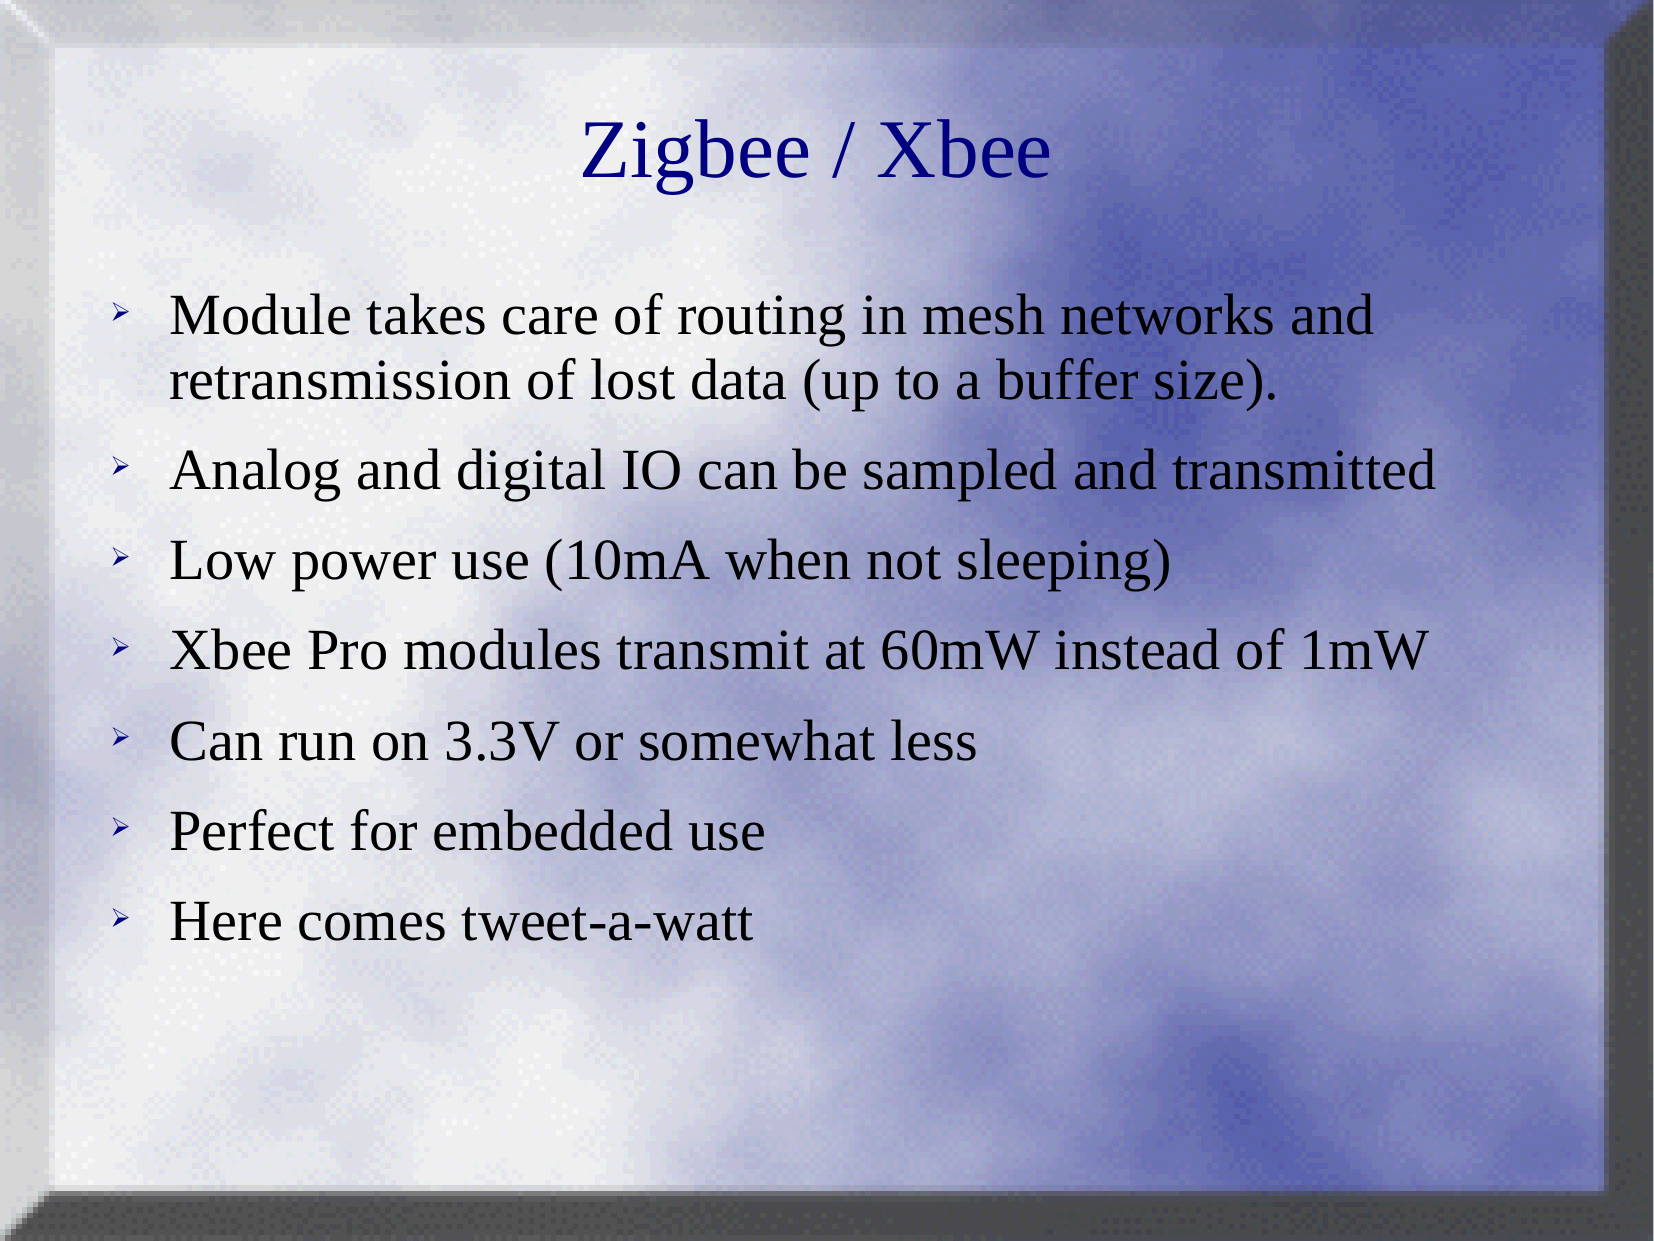

# Zigbee / Xbee
Module takes care of routing in mesh networks and retransmission of lost data (up to a buffer size).
Analog and digital IO can be sampled and transmitted
Low power use (10mA when not sleeping)
Xbee Pro modules transmit at 60mW instead of 1mW
Can run on 3.3V or somewhat less
Perfect for embedded use
Here comes tweet-a-watt